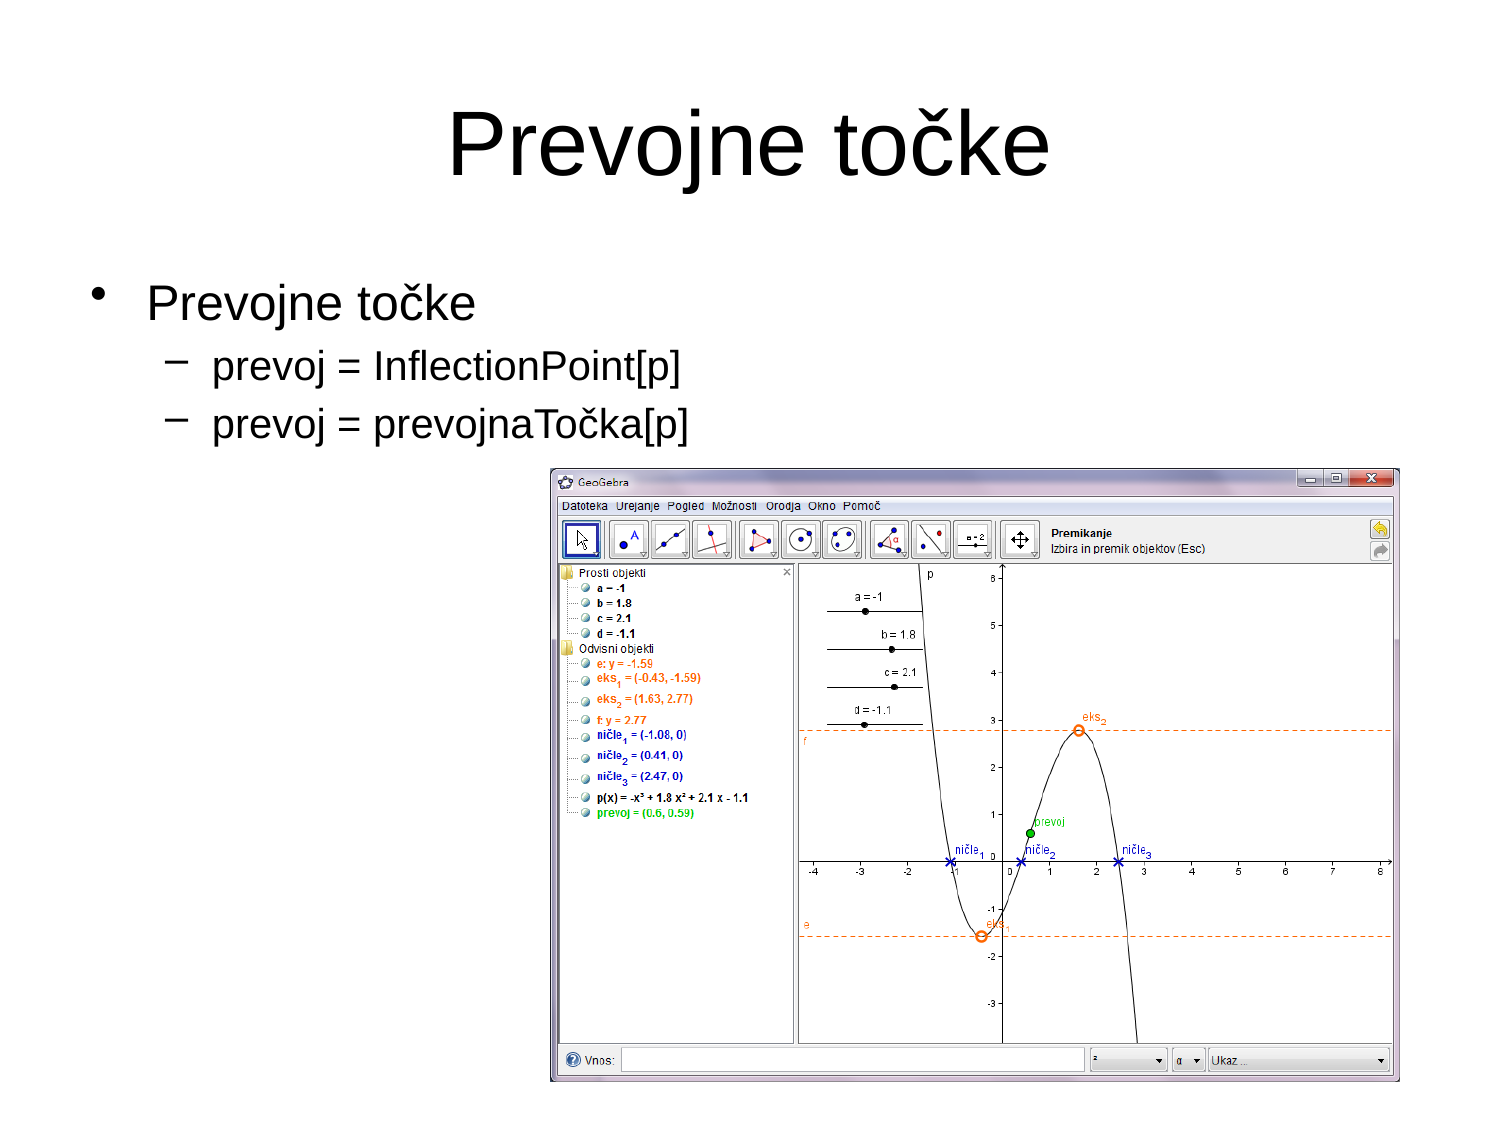

# Prevojne točke
Prevojne točke
prevoj = InflectionPoint[p]
prevoj = prevojnaTočka[p]